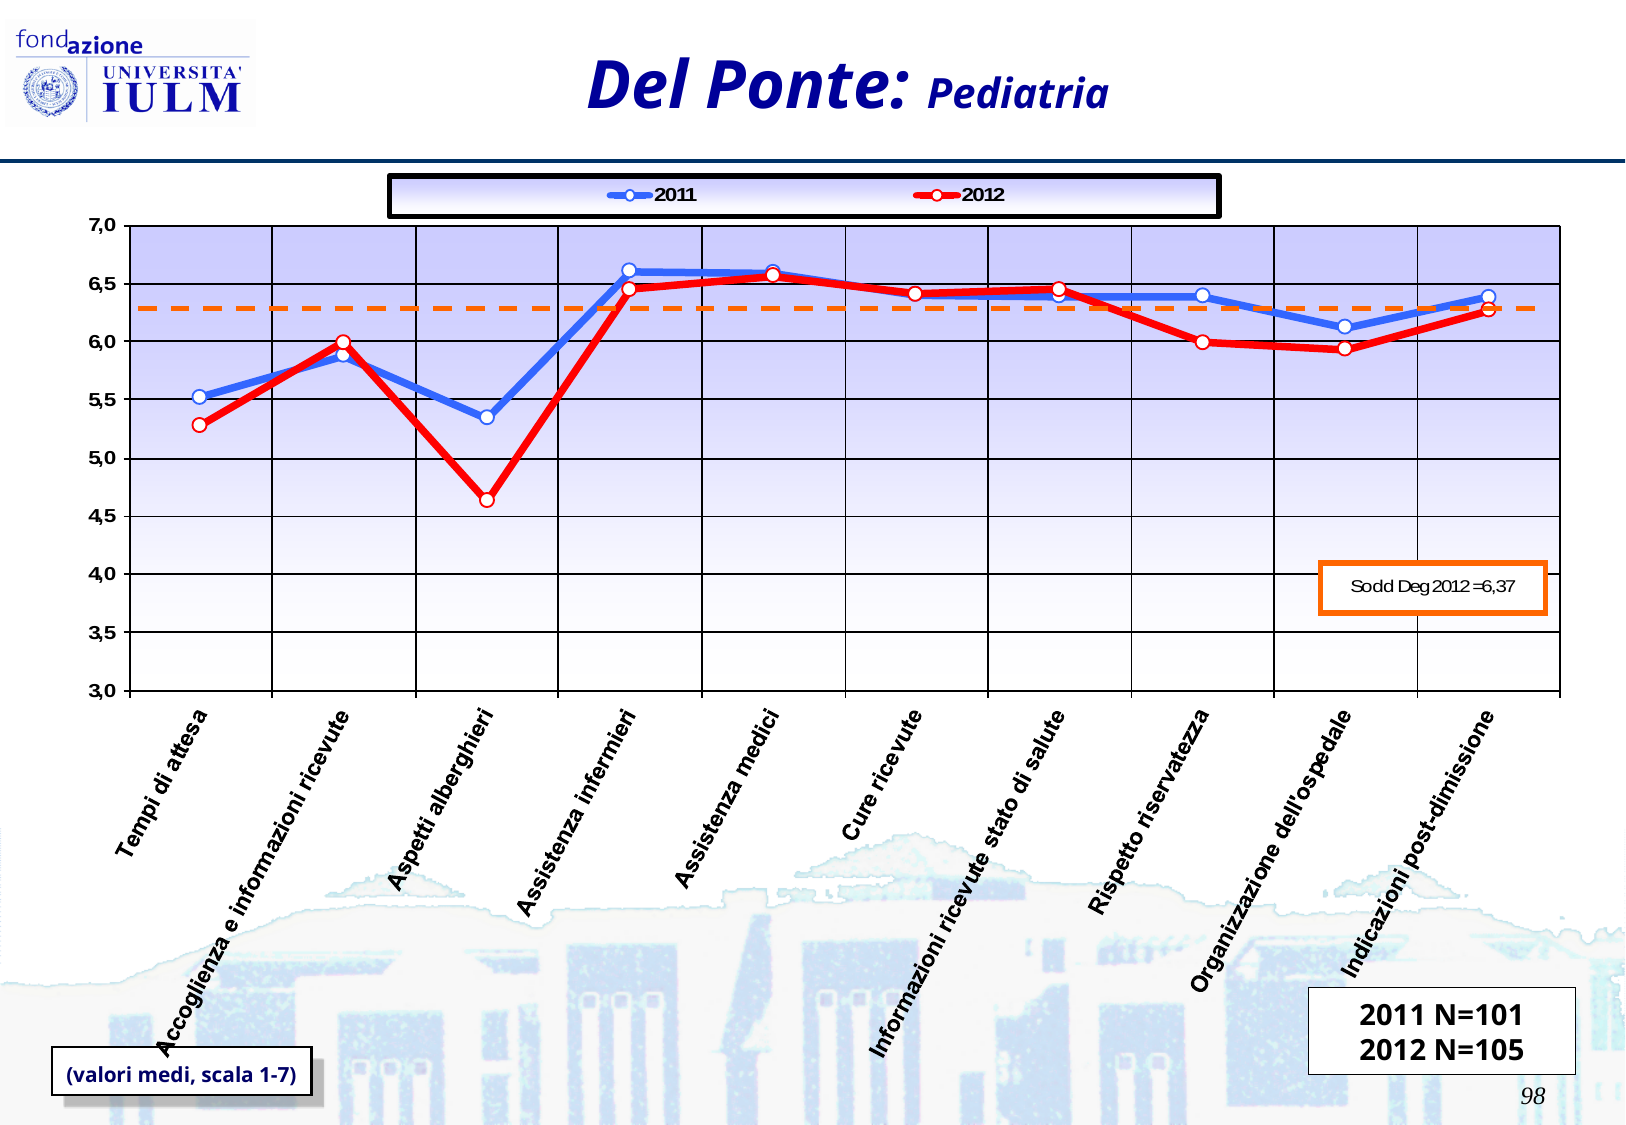

Del Ponte: Pediatria
2011 N=101
2012 N=105
(valori medi, scala 1-7)